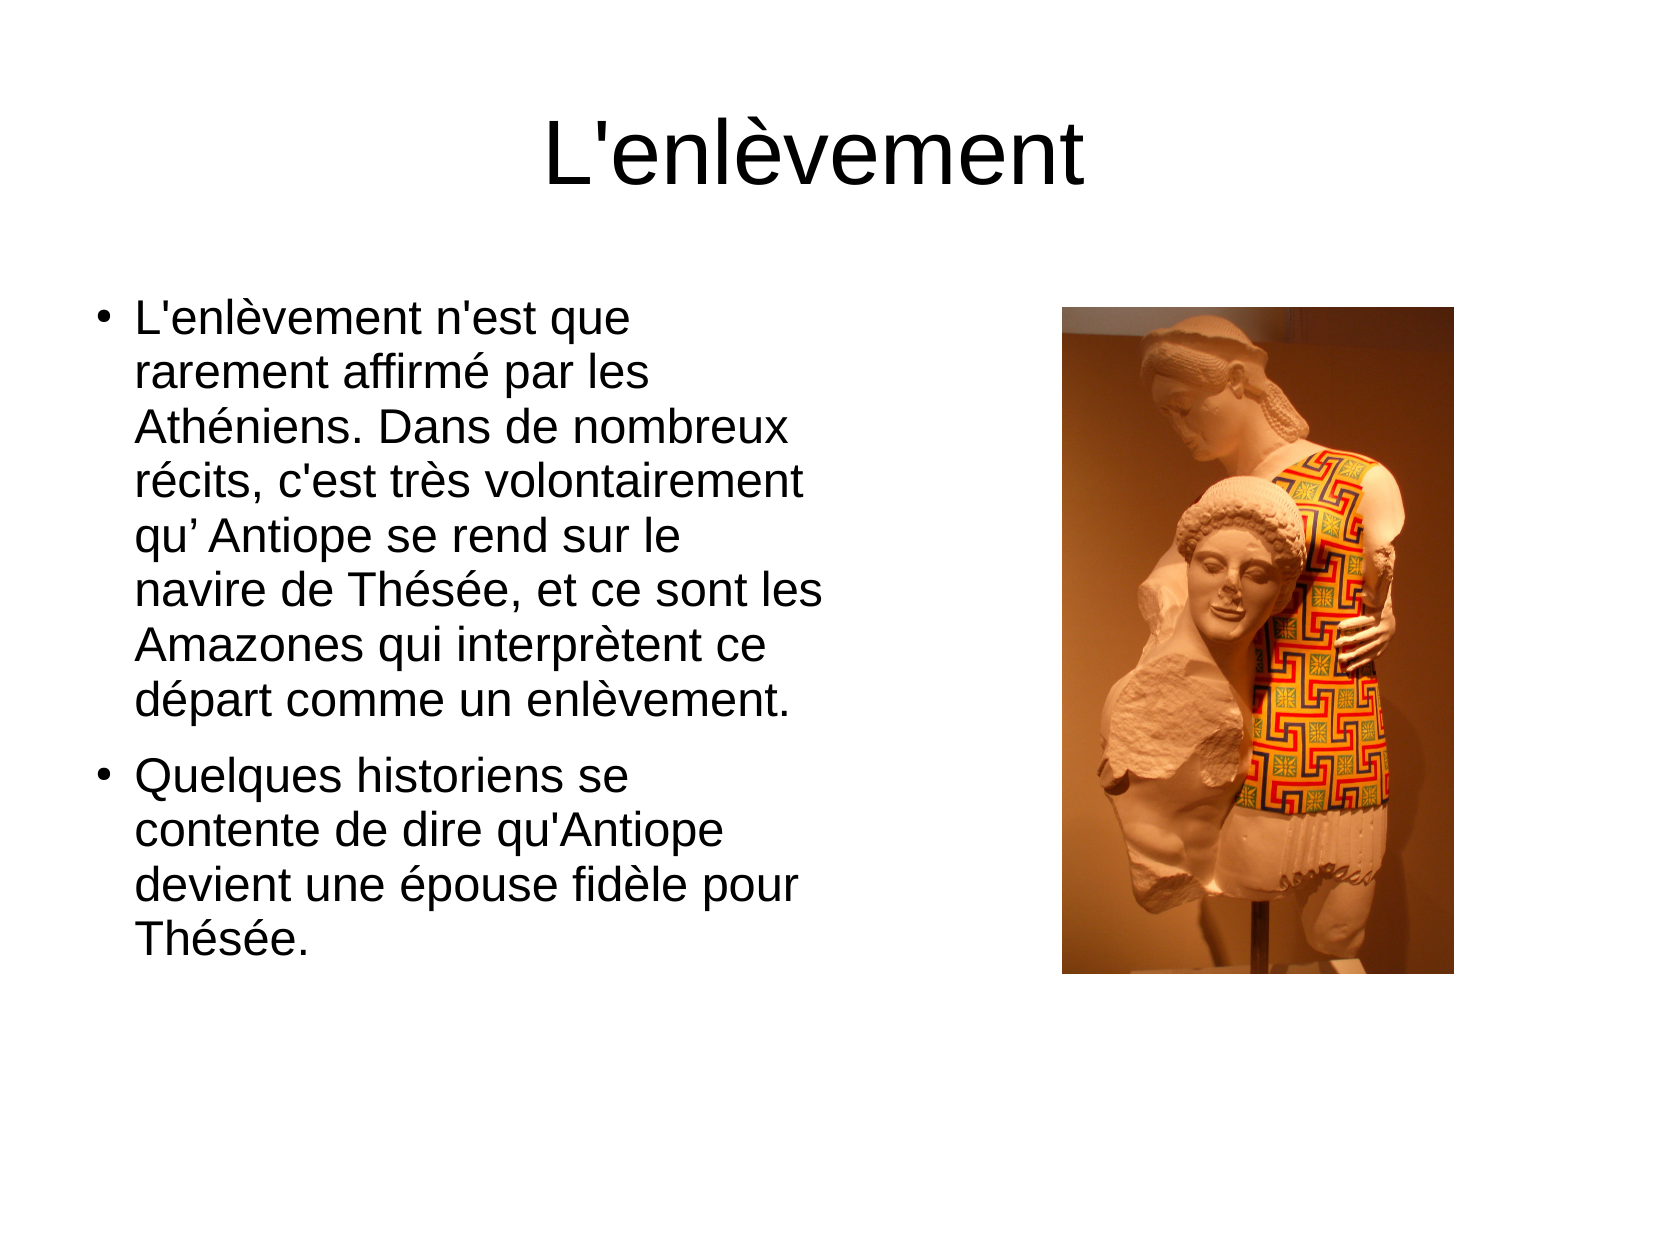

# L'enlèvement
L'enlèvement n'est que rarement affirmé par les Athéniens. Dans de nombreux récits, c'est très volontairement qu’ Antiope se rend sur le navire de Thésée, et ce sont les Amazones qui interprètent ce départ comme un enlèvement.
Quelques historiens se contente de dire qu'Antiope devient une épouse fidèle pour Thésée.